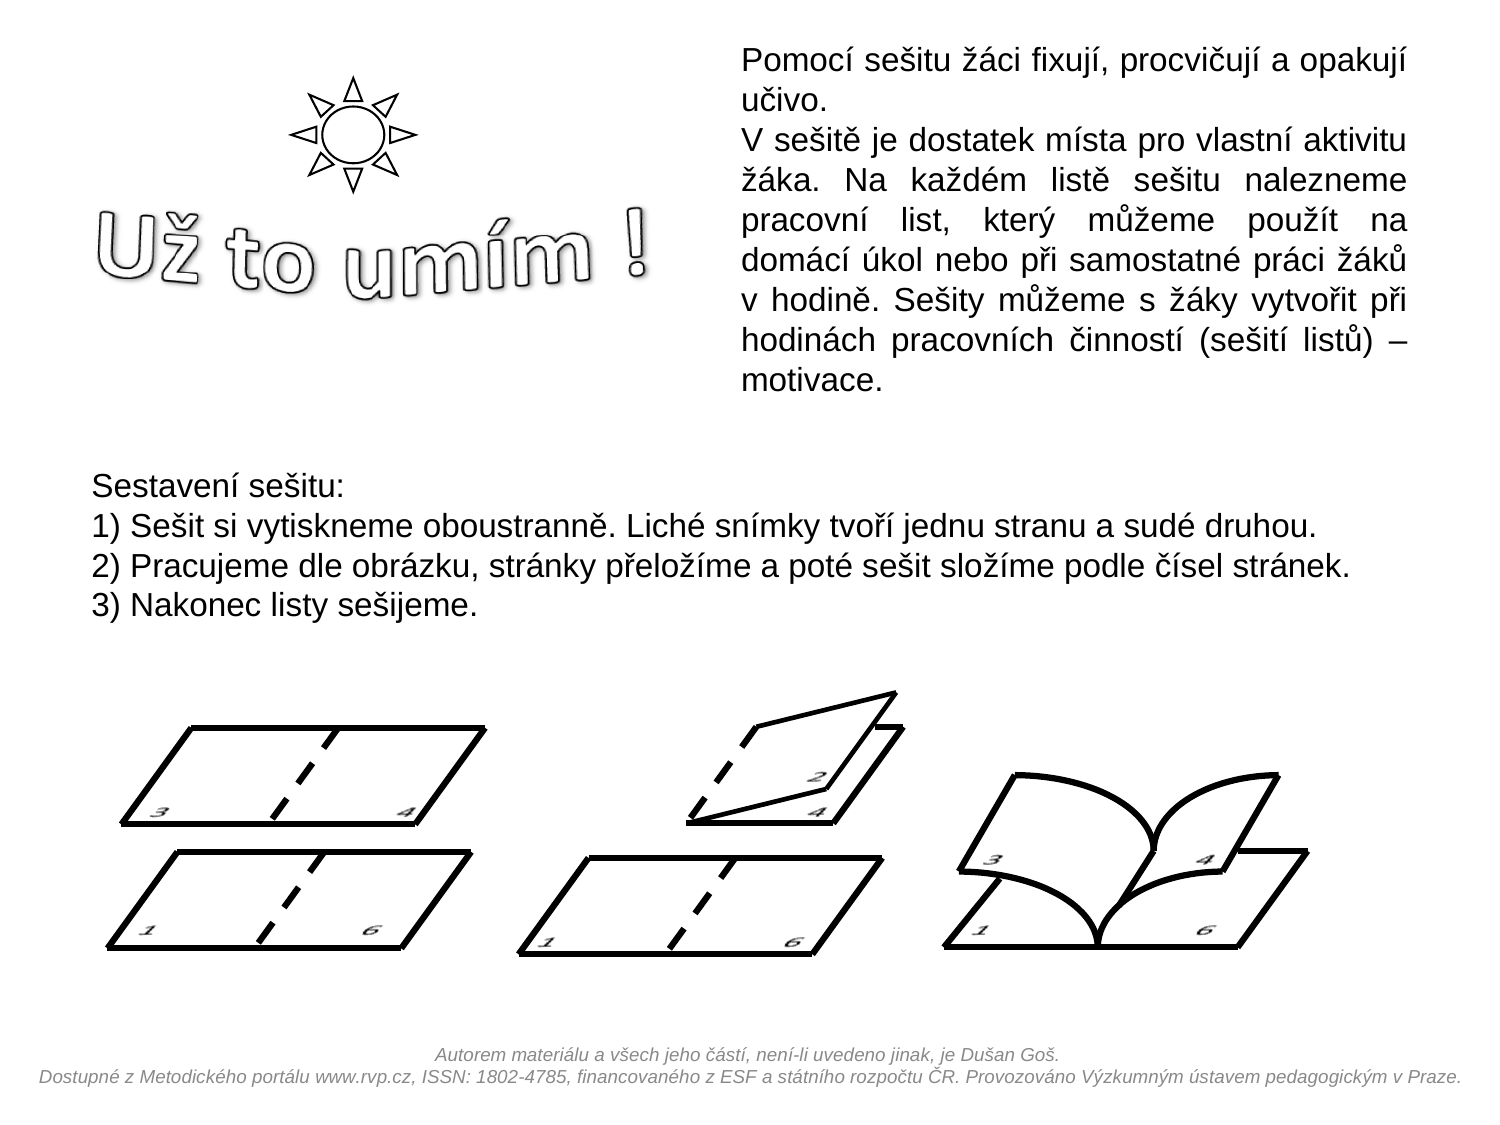

Pomocí sešitu žáci fixují, procvičují a opakují učivo.
V sešitě je dostatek místa pro vlastní aktivitu žáka. Na každém listě sešitu nalezneme pracovní list, který můžeme použít na domácí úkol nebo při samostatné práci žáků v hodině. Sešity můžeme s žáky vytvořit při hodinách pracovních činností (sešití listů) – motivace.
Sestavení sešitu:
 Sešit si vytiskneme oboustranně. Liché snímky tvoří jednu stranu a sudé druhou.
 Pracujeme dle obrázku, stránky přeložíme a poté sešit složíme podle čísel stránek.
 Nakonec listy sešijeme.
Autorem materiálu a všech jeho částí, není-li uvedeno jinak, je Dušan Goš.
Dostupné z Metodického portálu www.rvp.cz, ISSN: 1802-4785, financovaného z ESF a státního rozpočtu ČR. Provozováno Výzkumným ústavem pedagogickým v Praze.